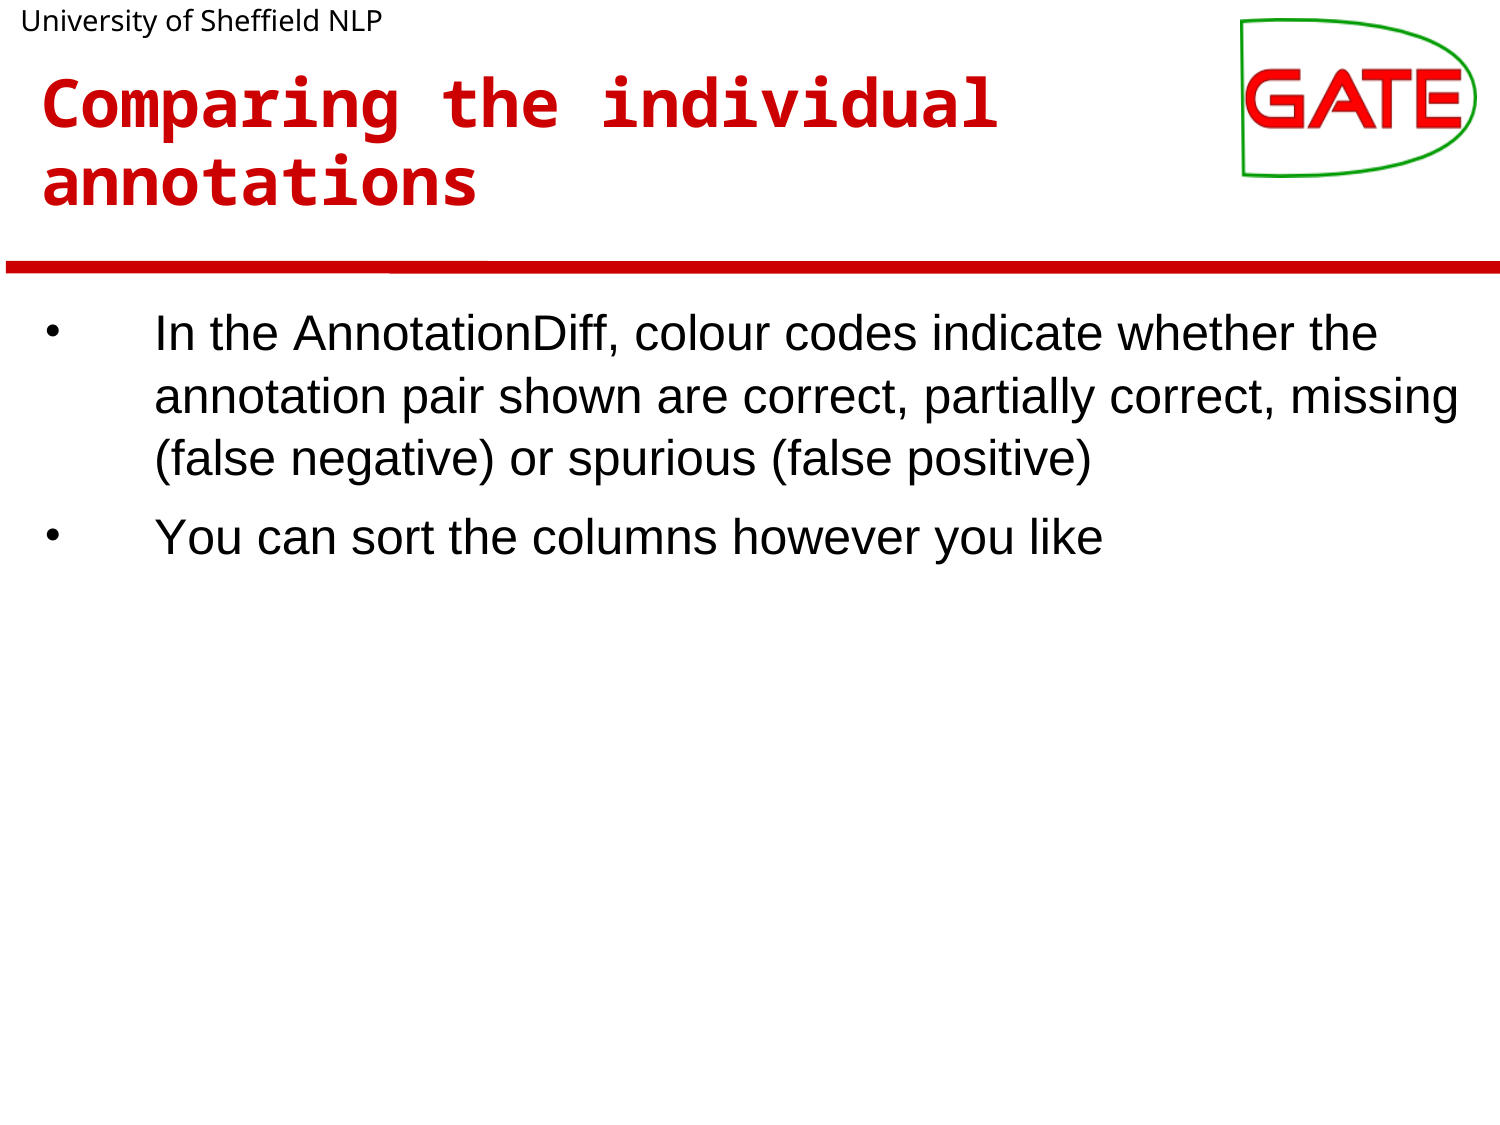

# Comparing the individual annotations
In the AnnotationDiff, colour codes indicate whether the annotation pair shown are correct, partially correct, missing (false negative) or spurious (false positive)
You can sort the columns however you like